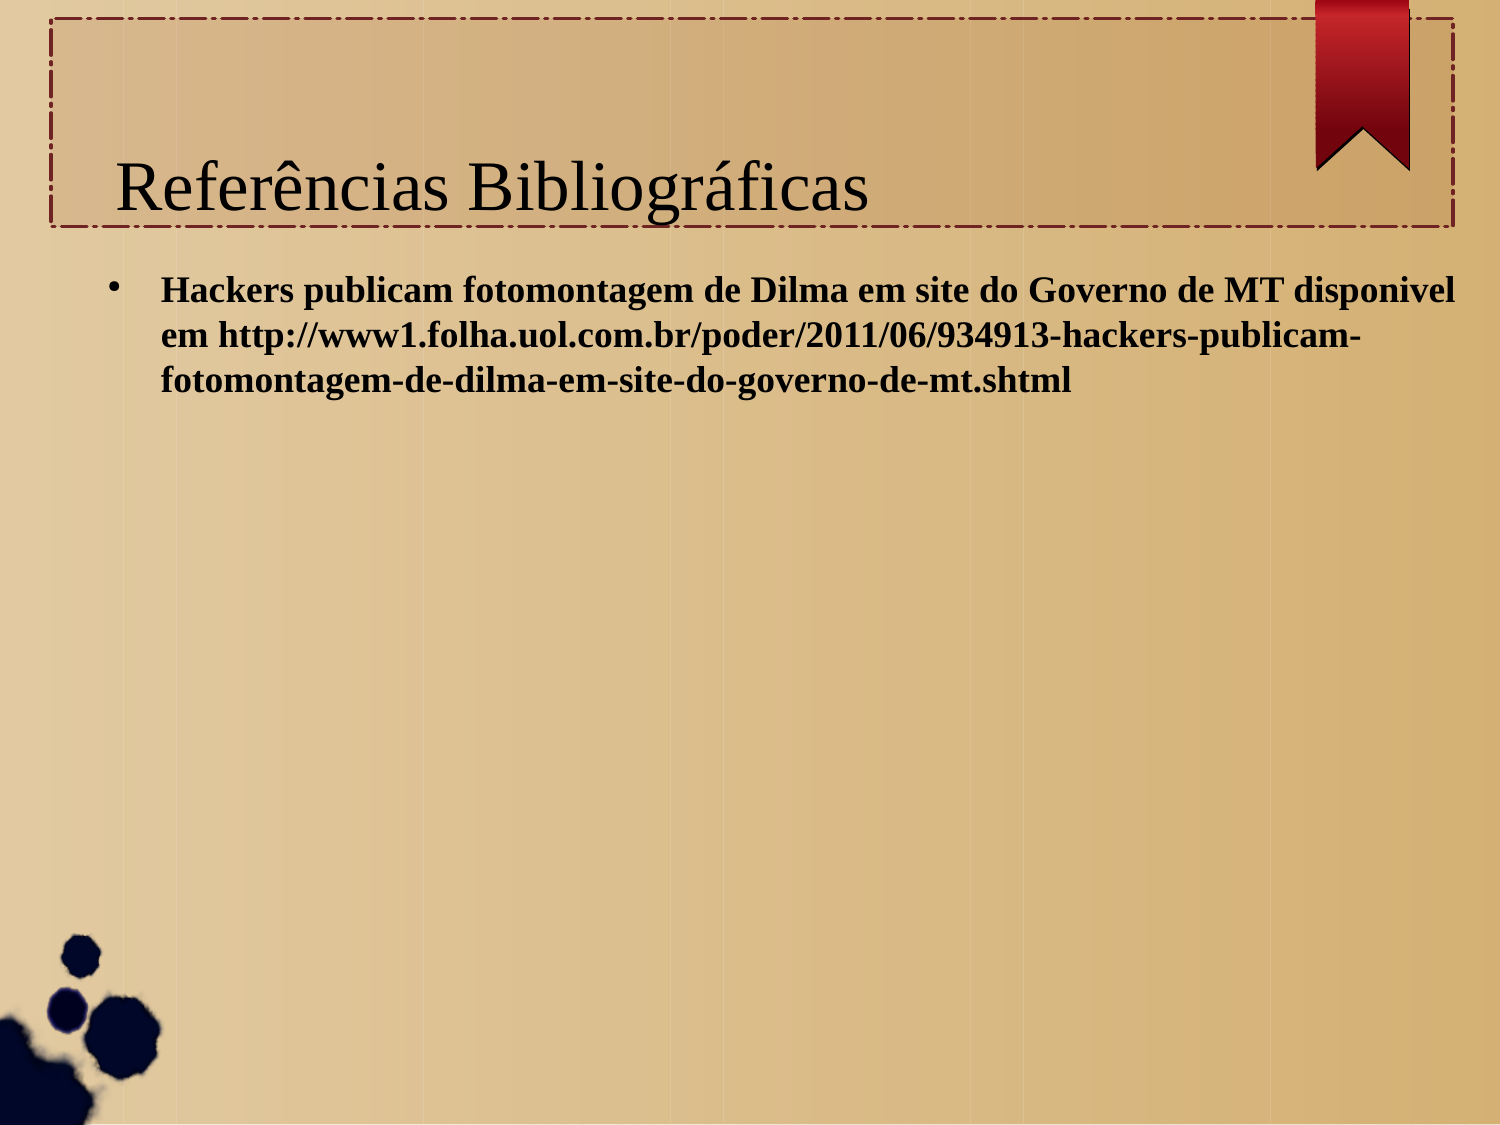

# Referências Bibliográficas
Hackers publicam fotomontagem de Dilma em site do Governo de MT disponivel em http://www1.folha.uol.com.br/poder/2011/06/934913-hackers-publicam-fotomontagem-de-dilma-em-site-do-governo-de-mt.shtml